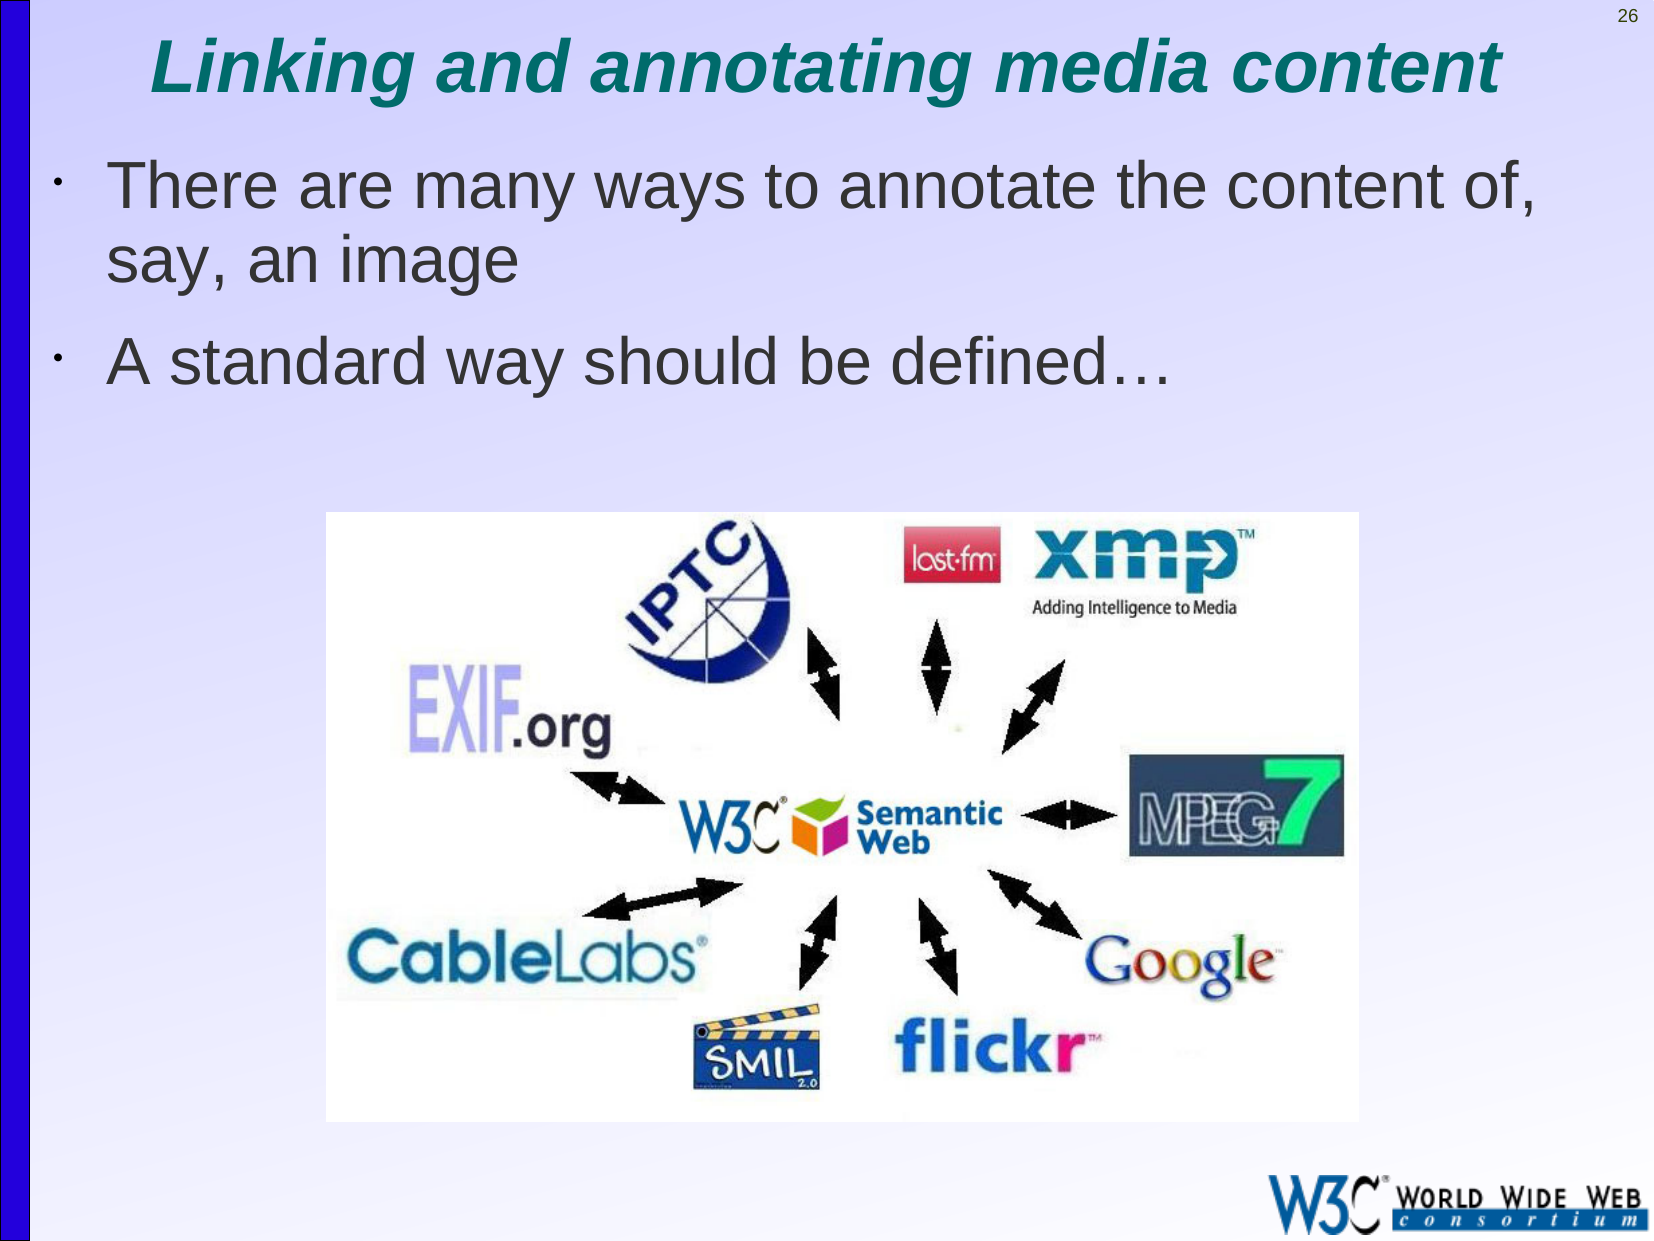

# Linking and annotating media content
There are many ways to annotate the content of, say, an image
A standard way should be defined…